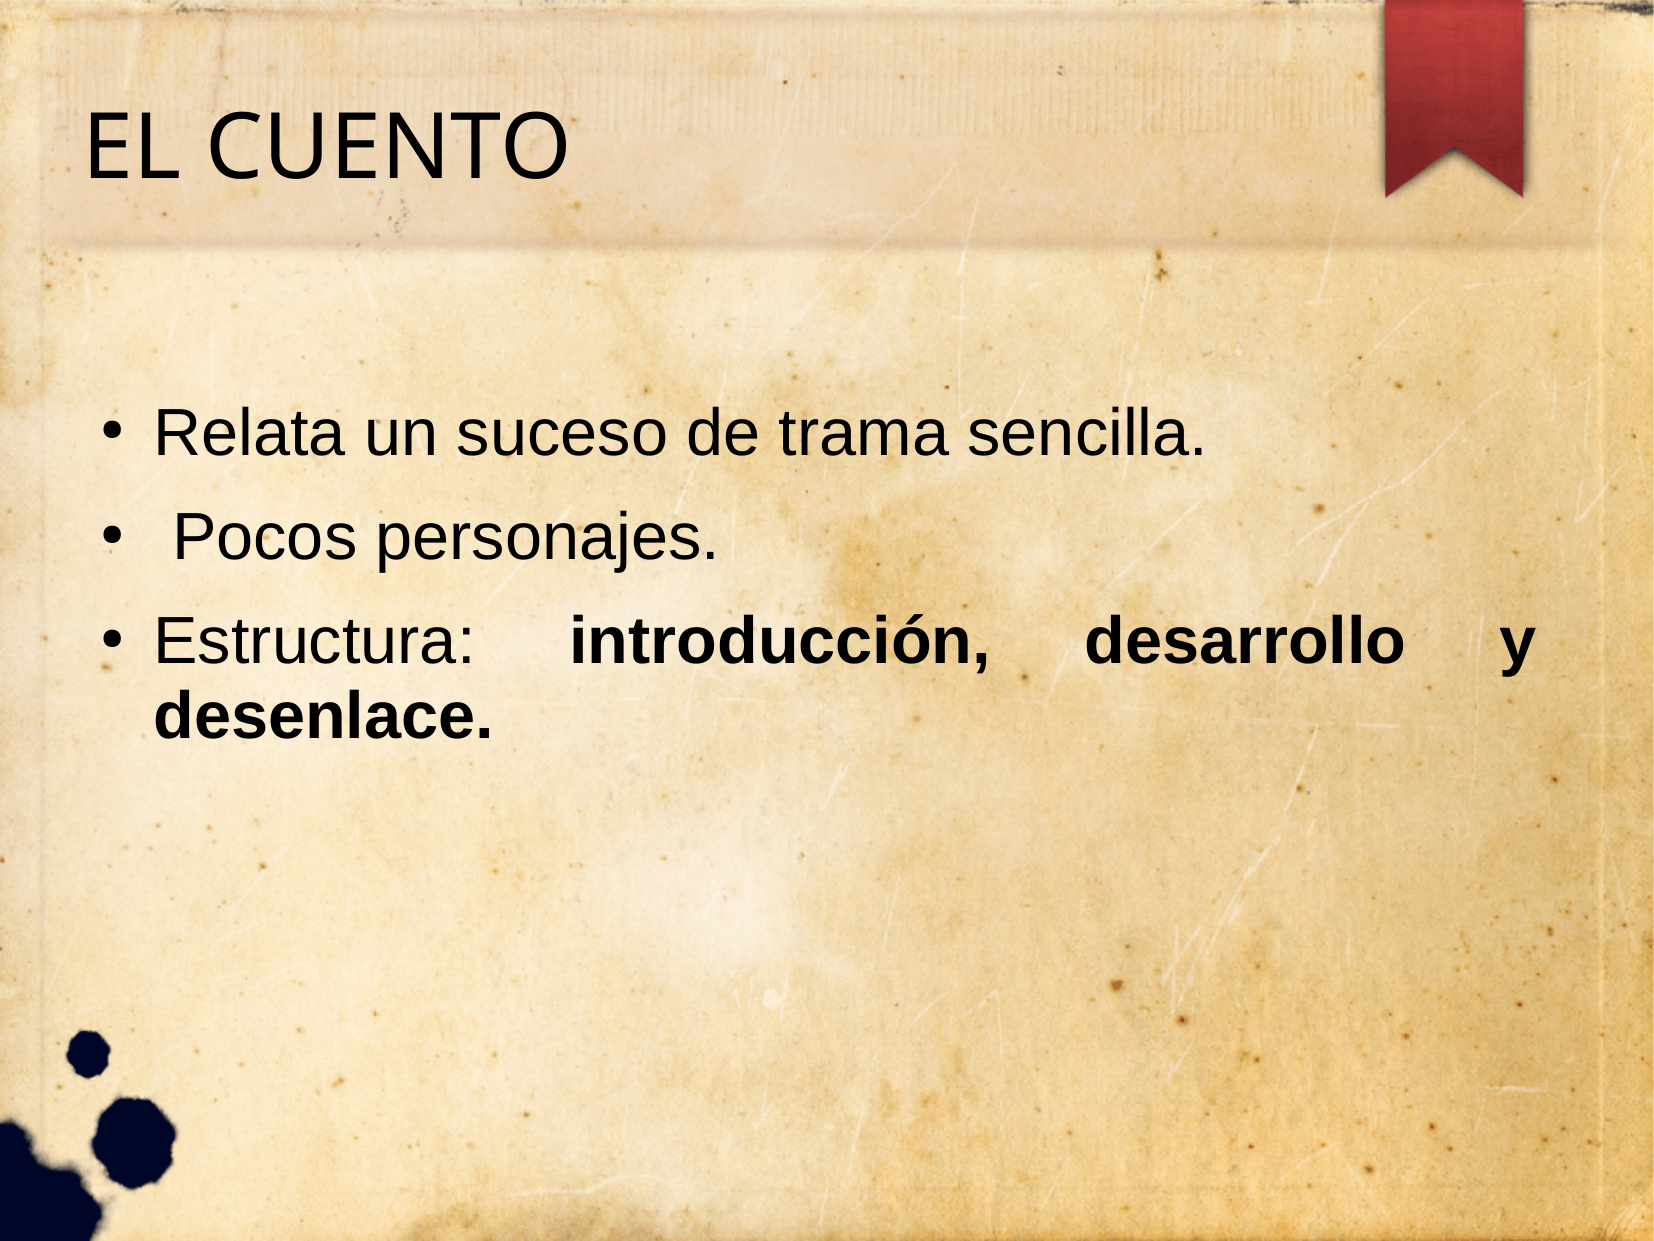

# EL CUENTO
Relata un suceso de trama sencilla.
 Pocos personajes.
Estructura: introducción, desarrollo y desenlace.